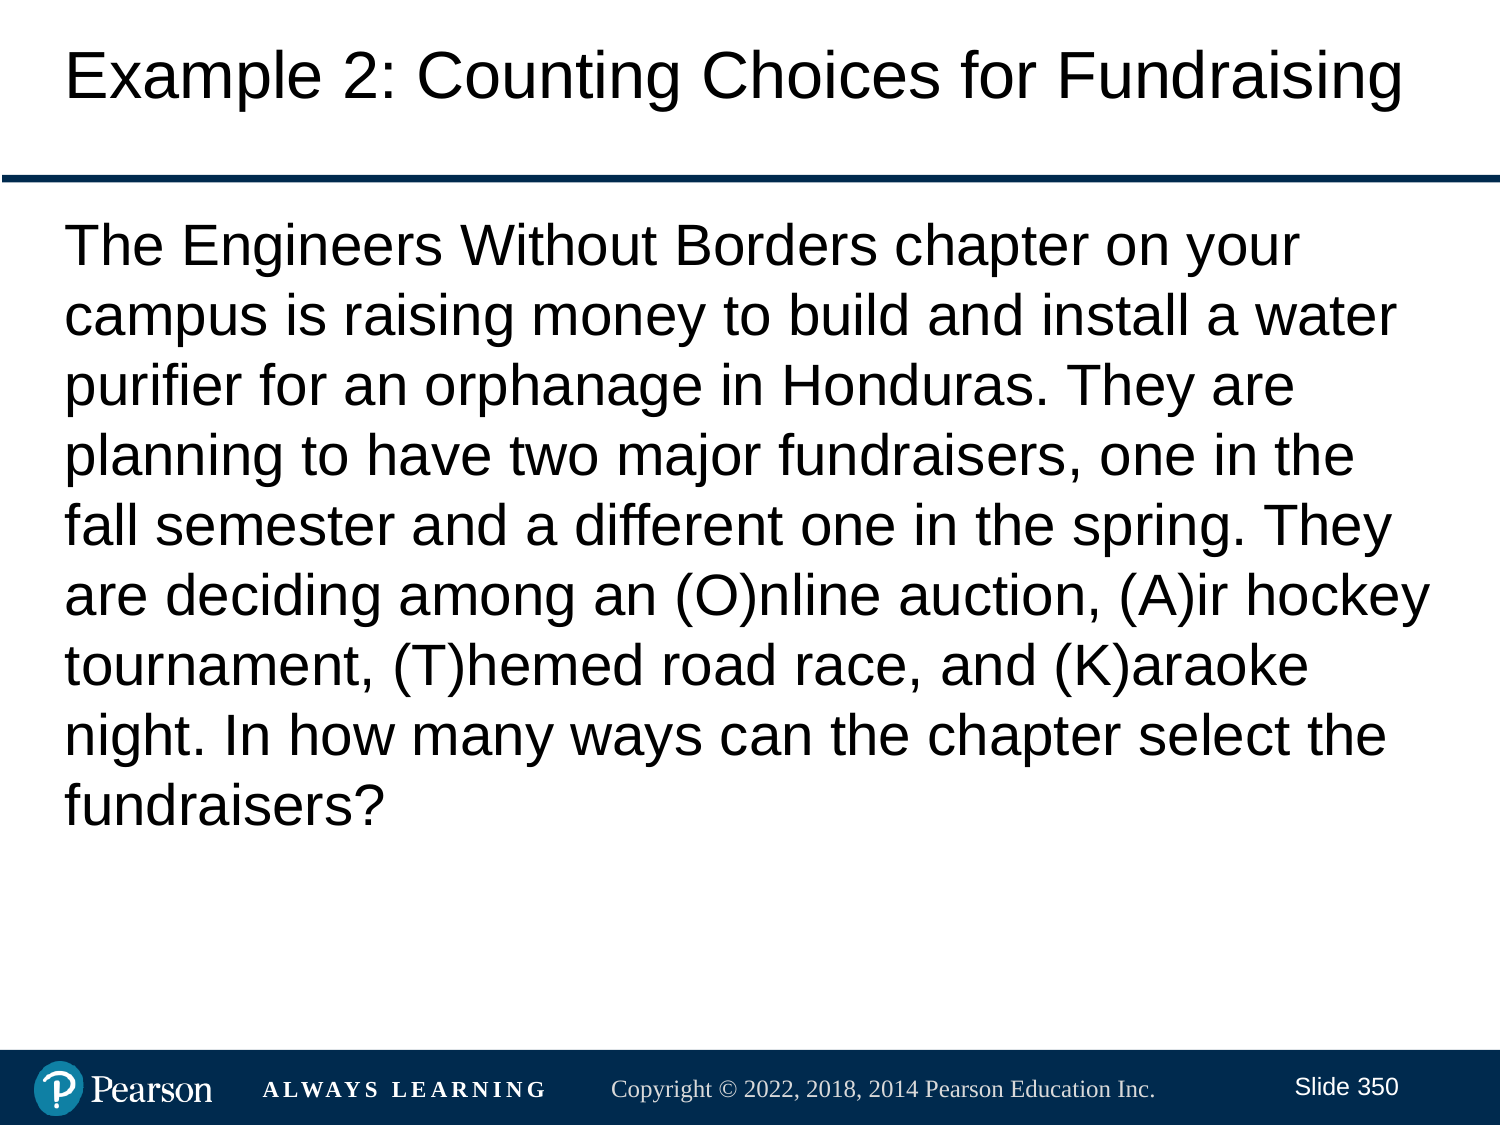

# Example 2: Counting Choices for Fundraising
The Engineers Without Borders chapter on your campus is raising money to build and install a water purifier for an orphanage in Honduras. They are planning to have two major fundraisers, one in the fall semester and a different one in the spring. They are deciding among an (O)nline auction, (A)ir hockey tournament, (T)hemed road race, and (K)araoke night. In how many ways can the chapter select the fundraisers?